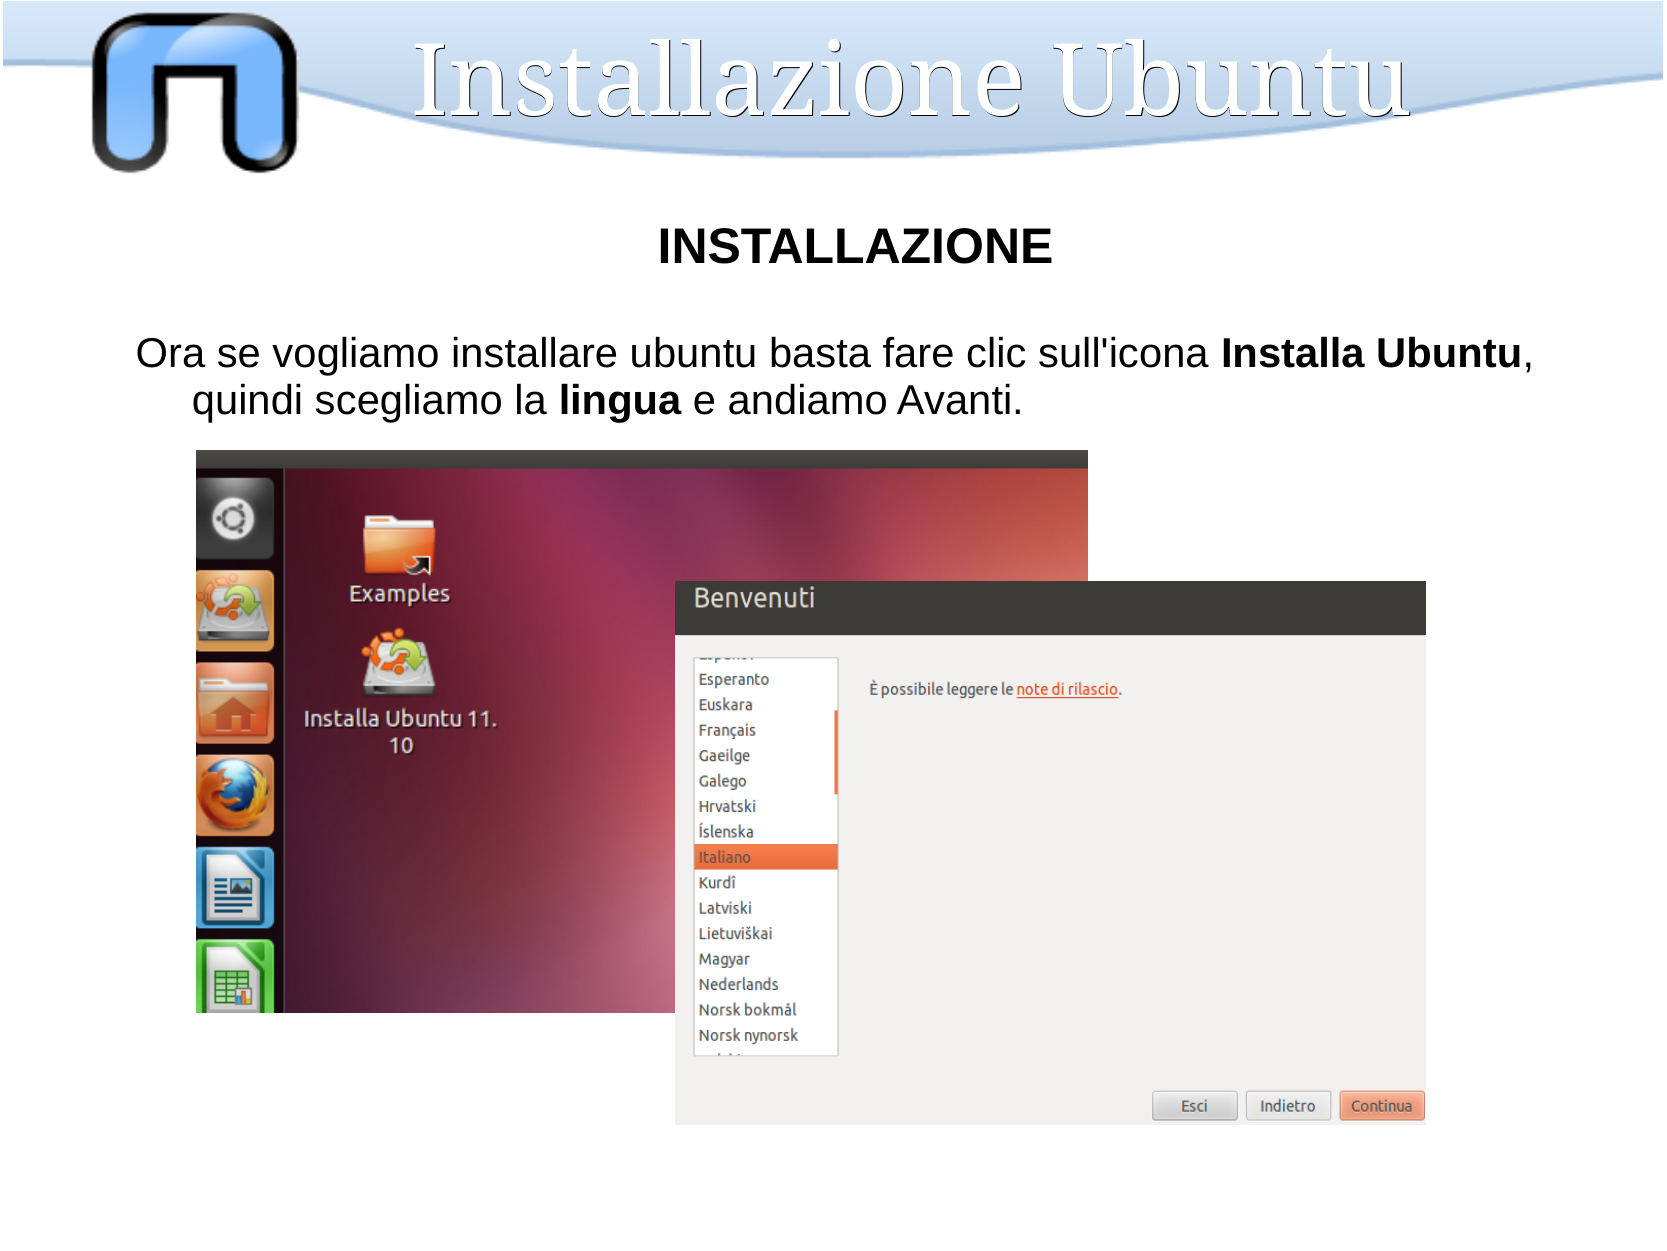

Installazione Ubuntu
# INSTALLAZIONE
Ora se vogliamo installare ubuntu basta fare clic sull'icona Installa Ubuntu, quindi scegliamo la lingua e andiamo Avanti.